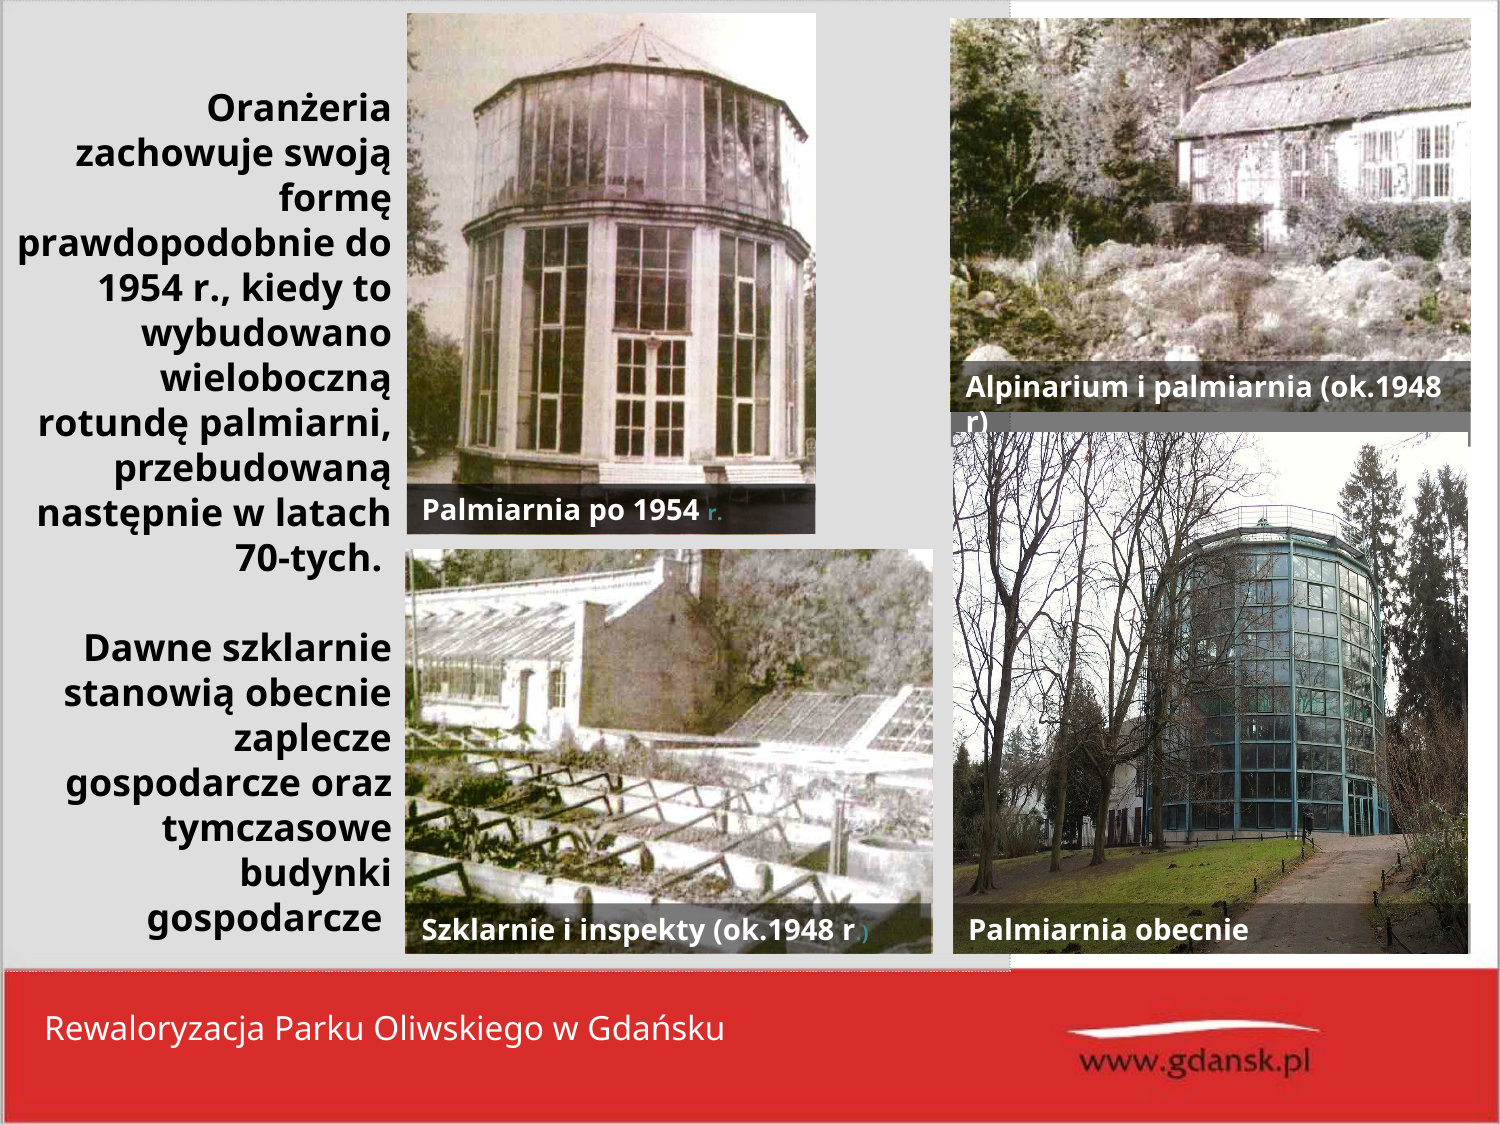

Oranżeria zachowuje swoją formę prawdopodobnie do 1954 r., kiedy to wybudowano wieloboczną rotundę palmiarni, przebudowaną następnie w latach 70-tych.
Dawne szklarnie stanowią obecnie zaplecze gospodarcze oraz tymczasowe budynki gospodarcze
Alpinarium i palmiarnia (ok.1948 r)
Palmiarnia po 1954 r.
Szklarnie i inspekty (ok.1948 r.)
Palmiarnia obecnie
Rewaloryzacja Parku Oliwskiego w Gdańsku